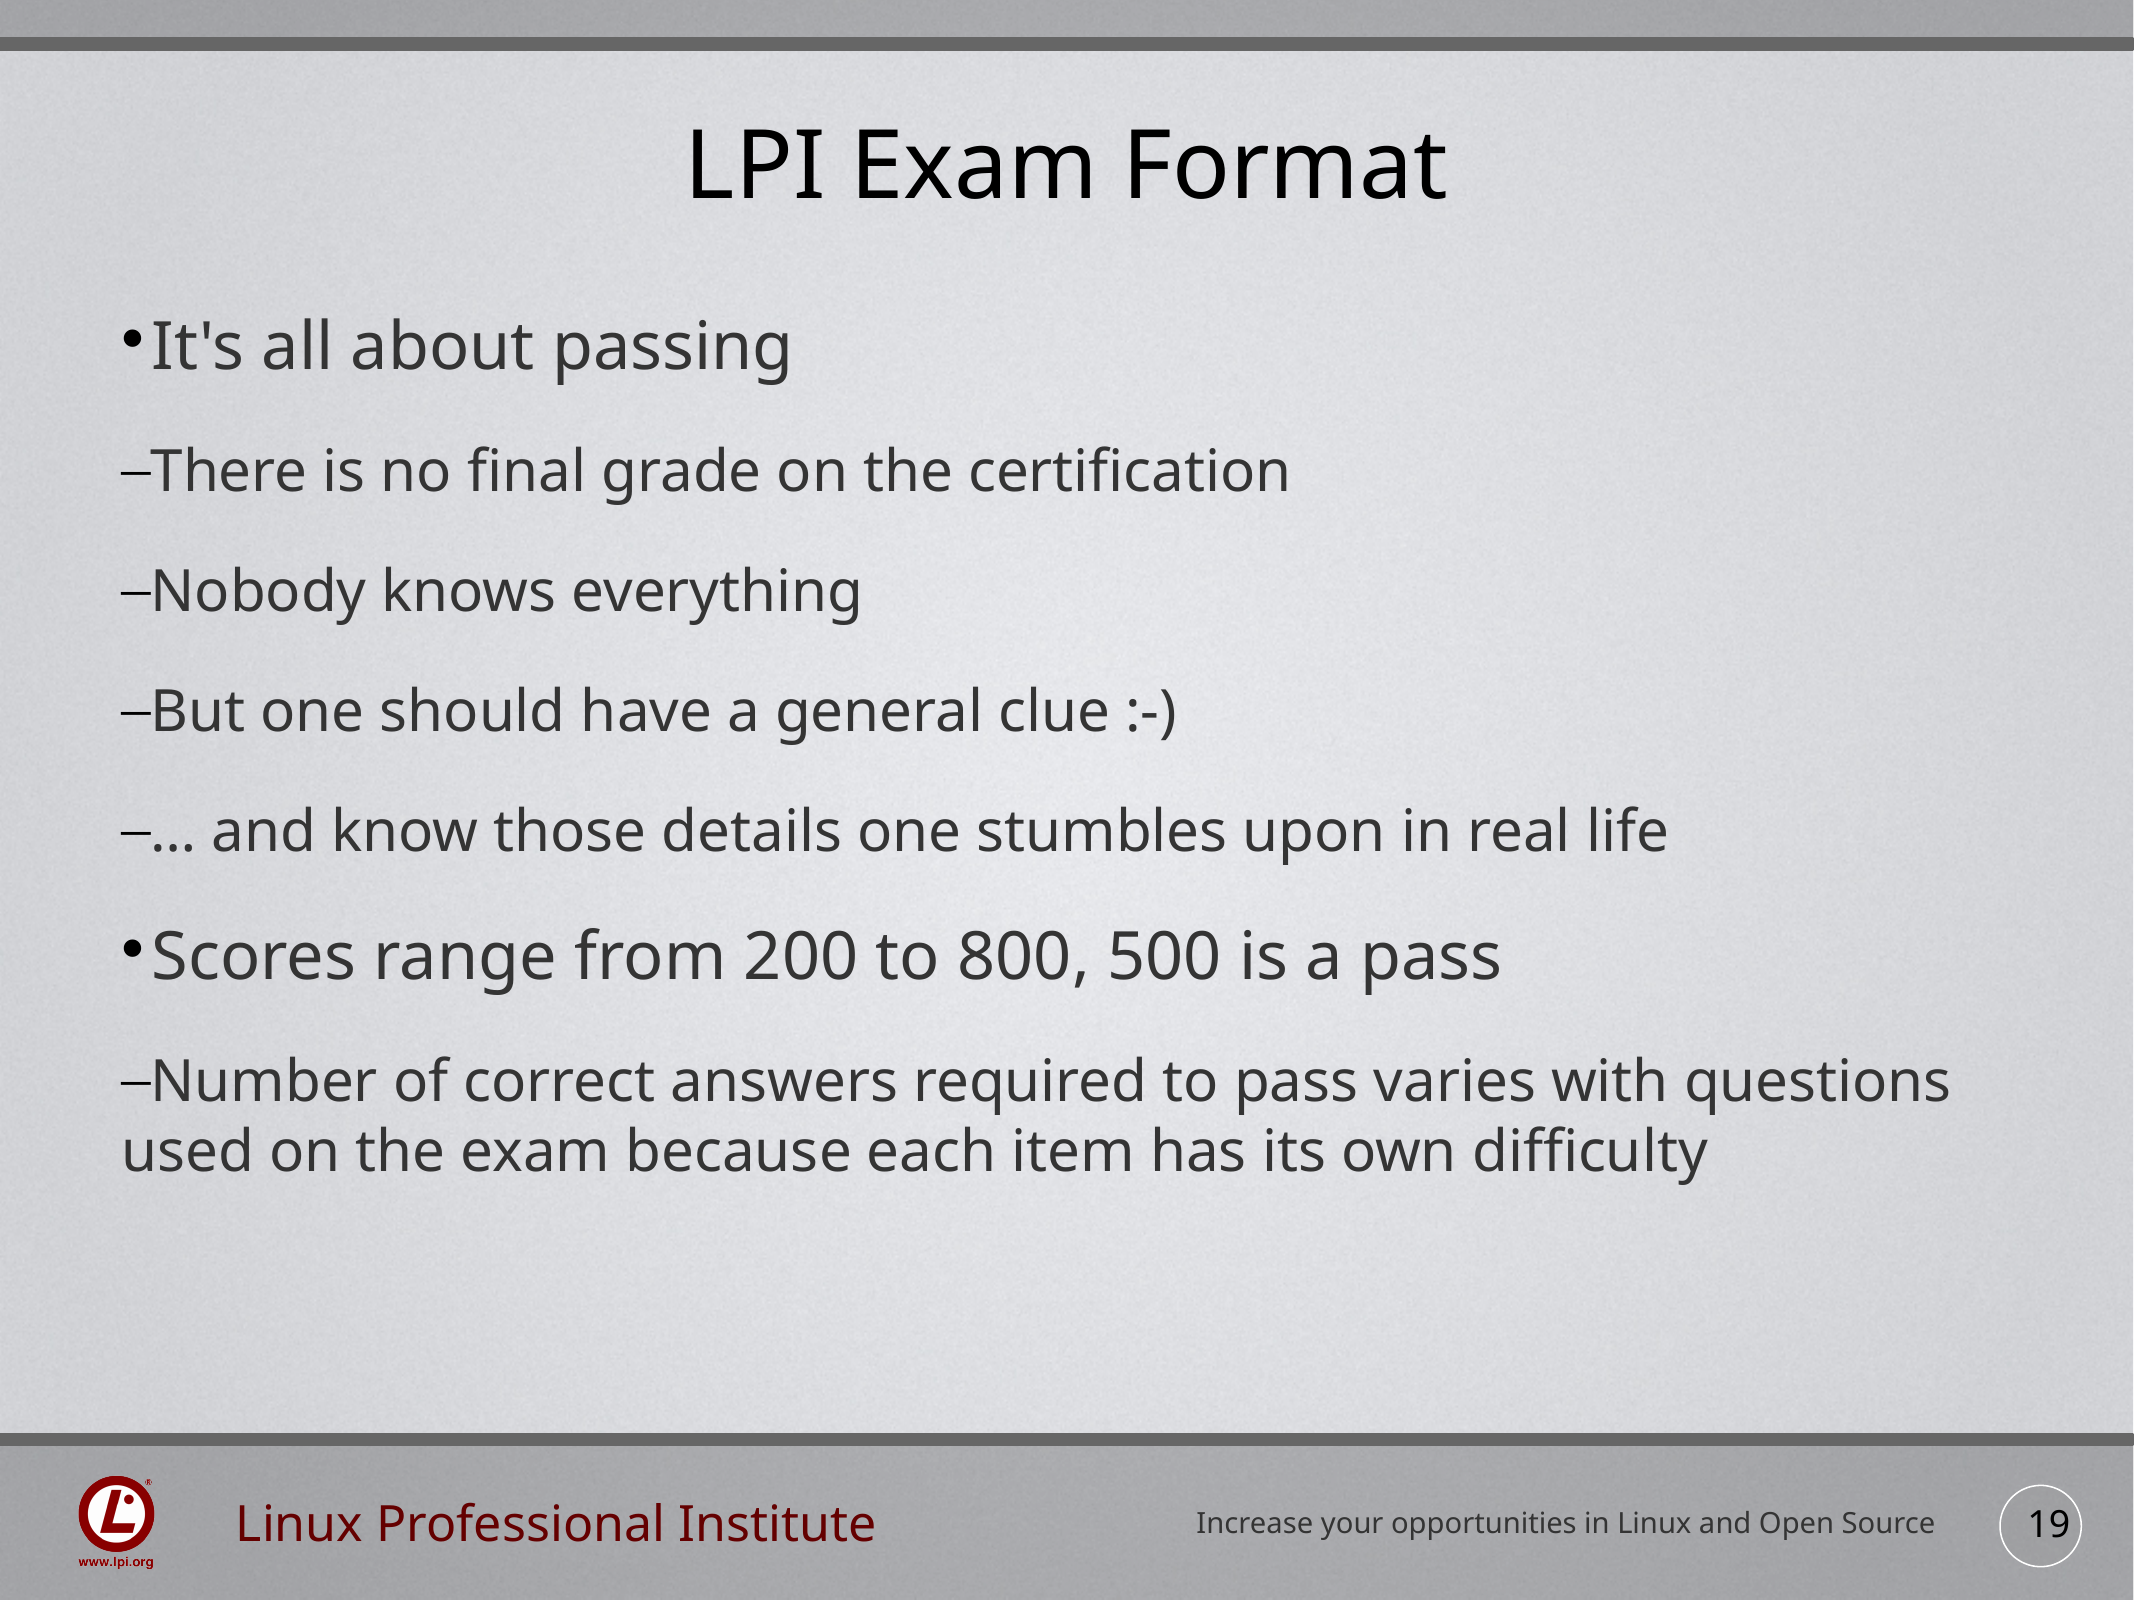

# LPI Exam Format
It's all about passing
There is no final grade on the certification
Nobody knows everything
But one should have a general clue :-)
… and know those details one stumbles upon in real life
Scores range from 200 to 800, 500 is a pass
Number of correct answers required to pass varies with questions used on the exam because each item has its own difficulty